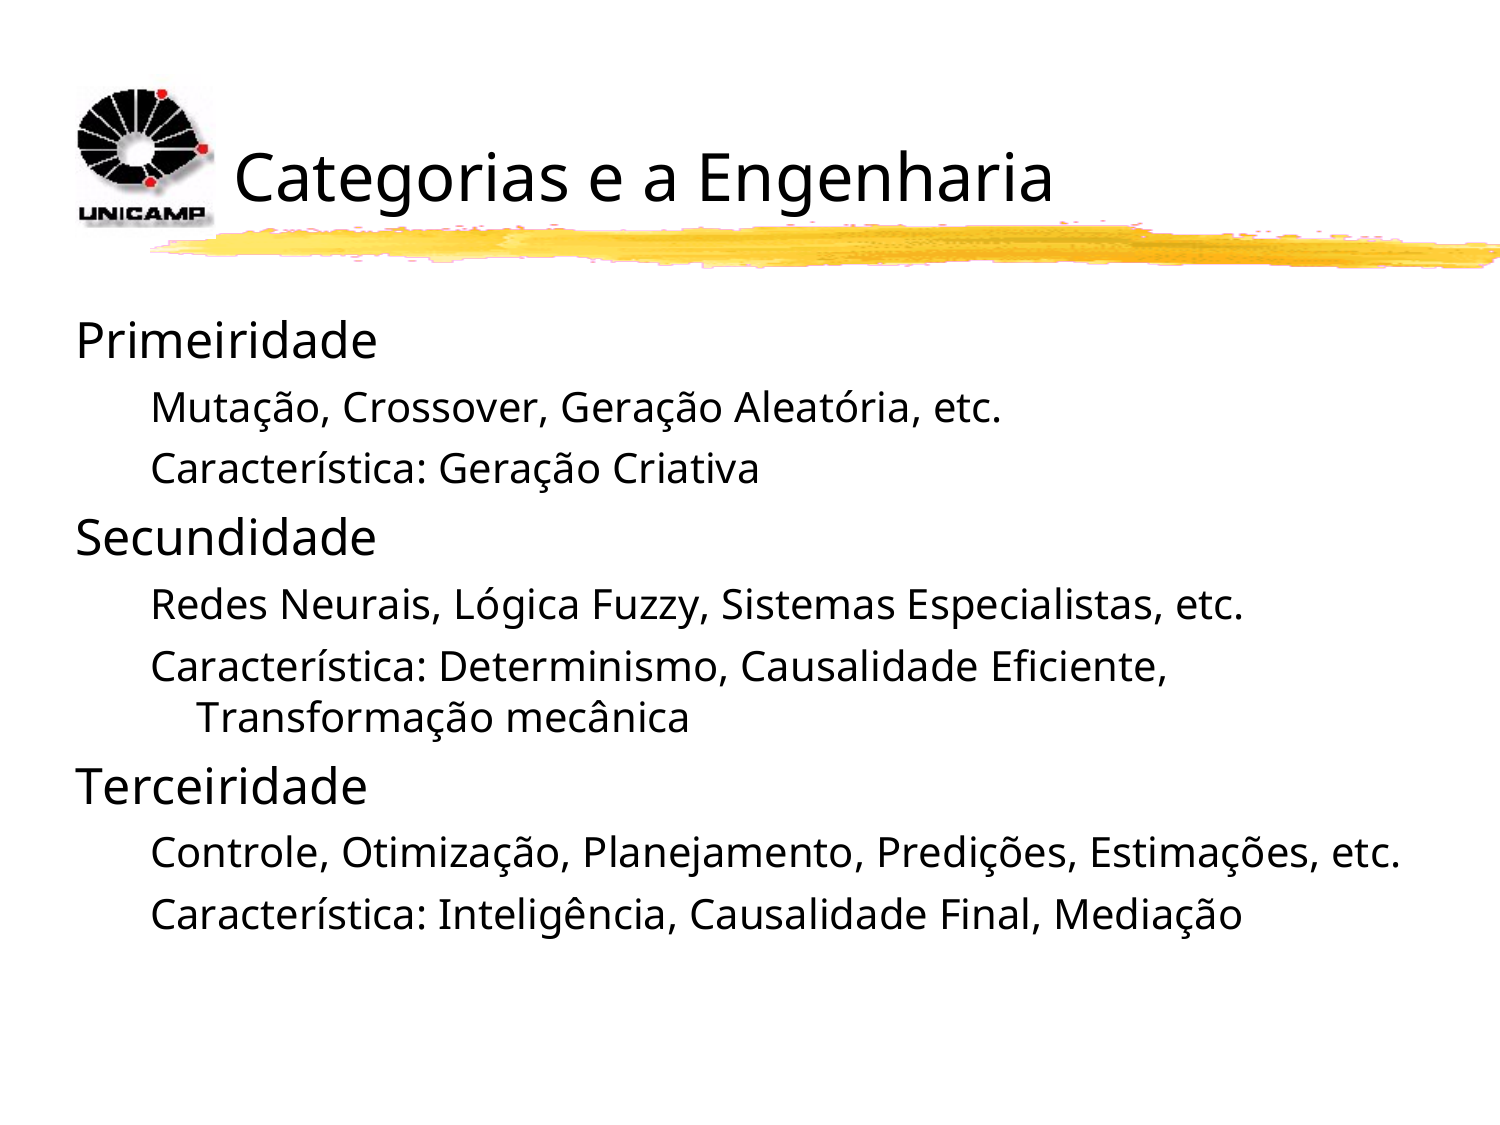

# Categorias e a Engenharia
Primeiridade
Mutação, Crossover, Geração Aleatória, etc.
Característica: Geração Criativa
Secundidade
Redes Neurais, Lógica Fuzzy, Sistemas Especialistas, etc.
Característica: Determinismo, Causalidade Eficiente, Transformação mecânica
Terceiridade
Controle, Otimização, Planejamento, Predições, Estimações, etc.
Característica: Inteligência, Causalidade Final, Mediação